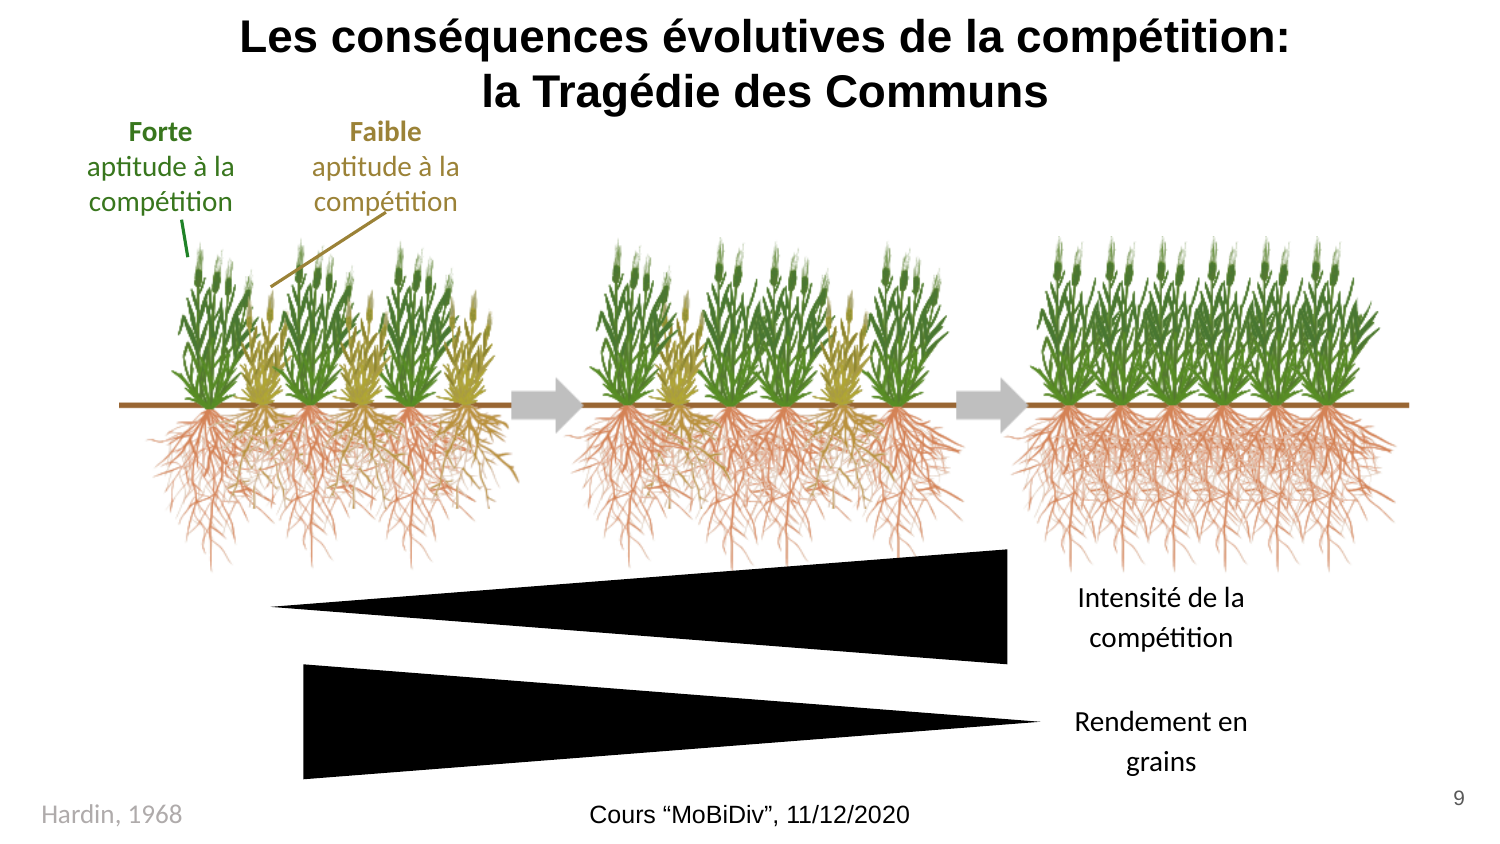

# Les conséquences évolutives de la compétition: la Tragédie des Communs
Forte aptitude à la compétition
Faible aptitude à la compétition
Intensité de la compétition
Rendement en grains
Hardin, 1968